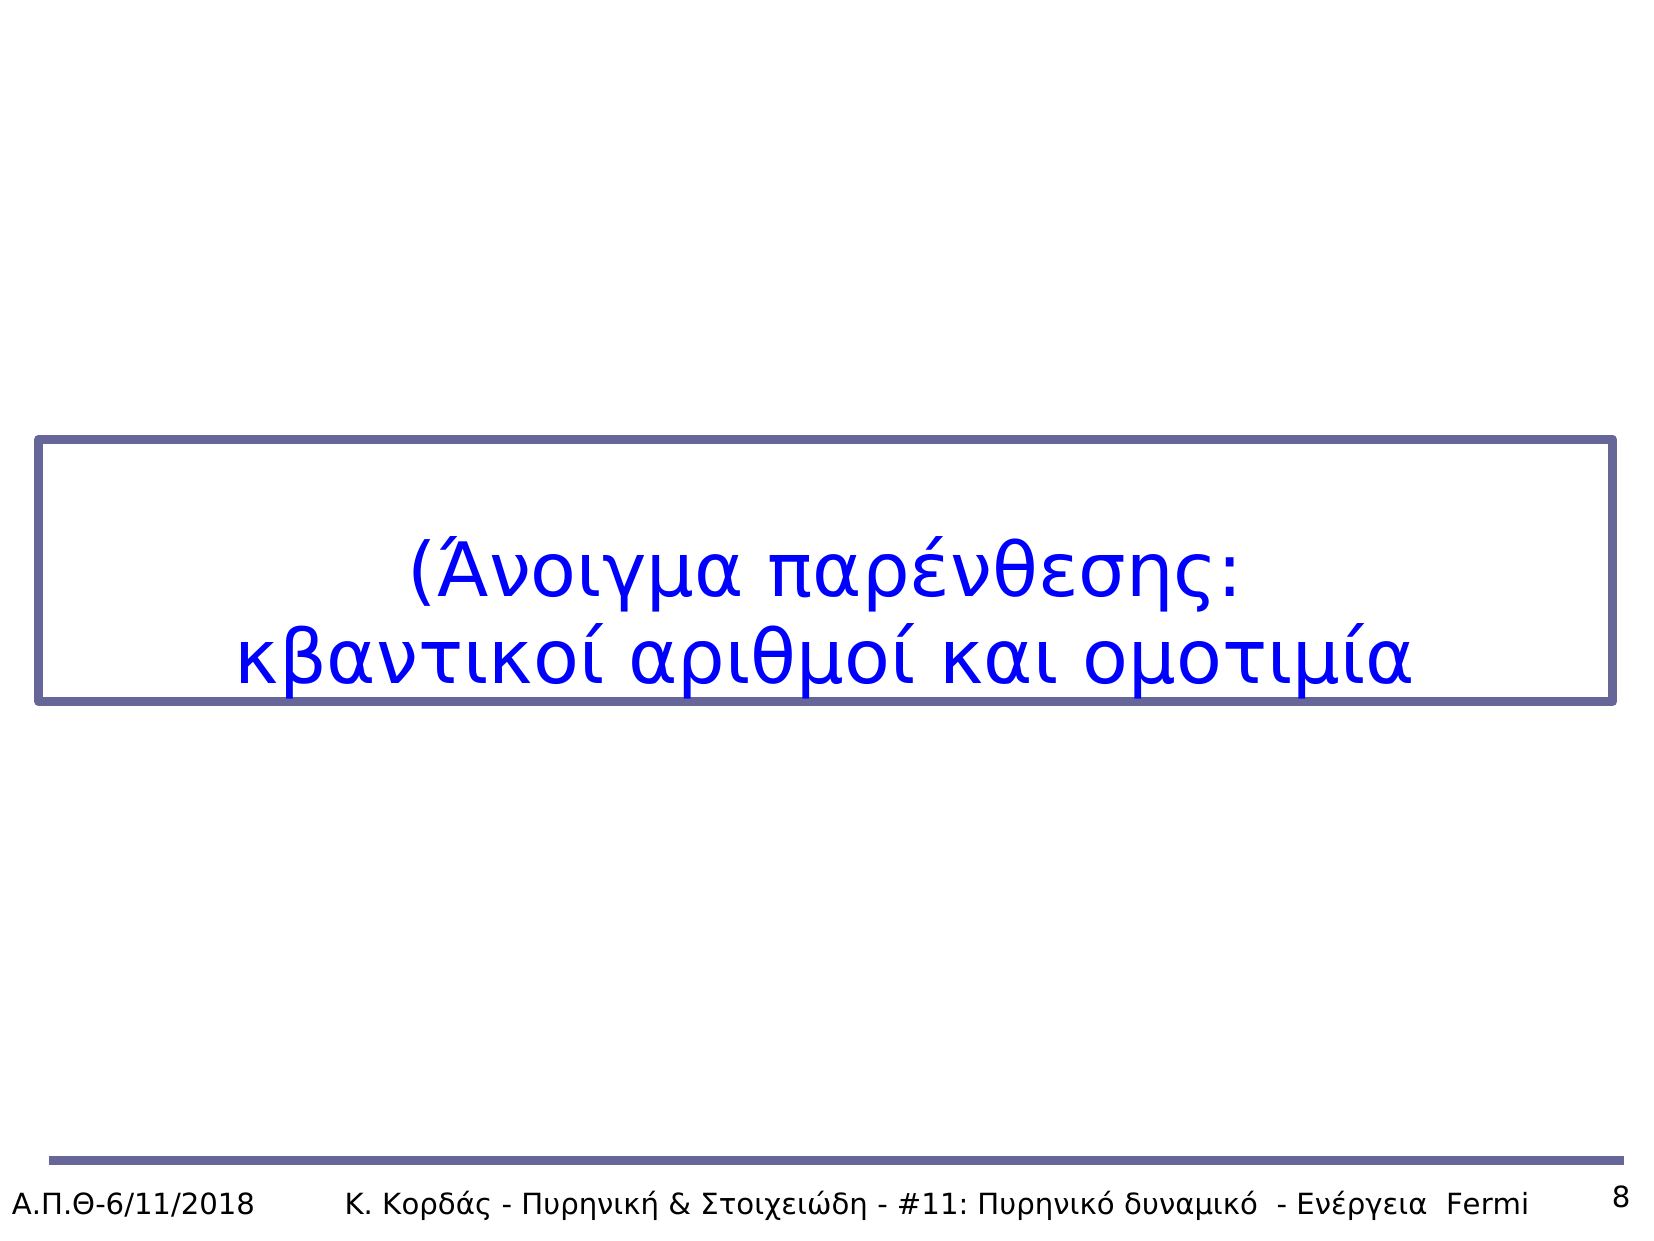

# (Άνοιγμα παρένθεσης: κβαντικοί αριθμοί και ομοτιμία
8
Α.Π.Θ-6/11/2018
Κ. Κορδάς - Πυρηνική & Στοιχειώδη - #11: Πυρηνικό δυναμικό - Ενέργεια Fermi